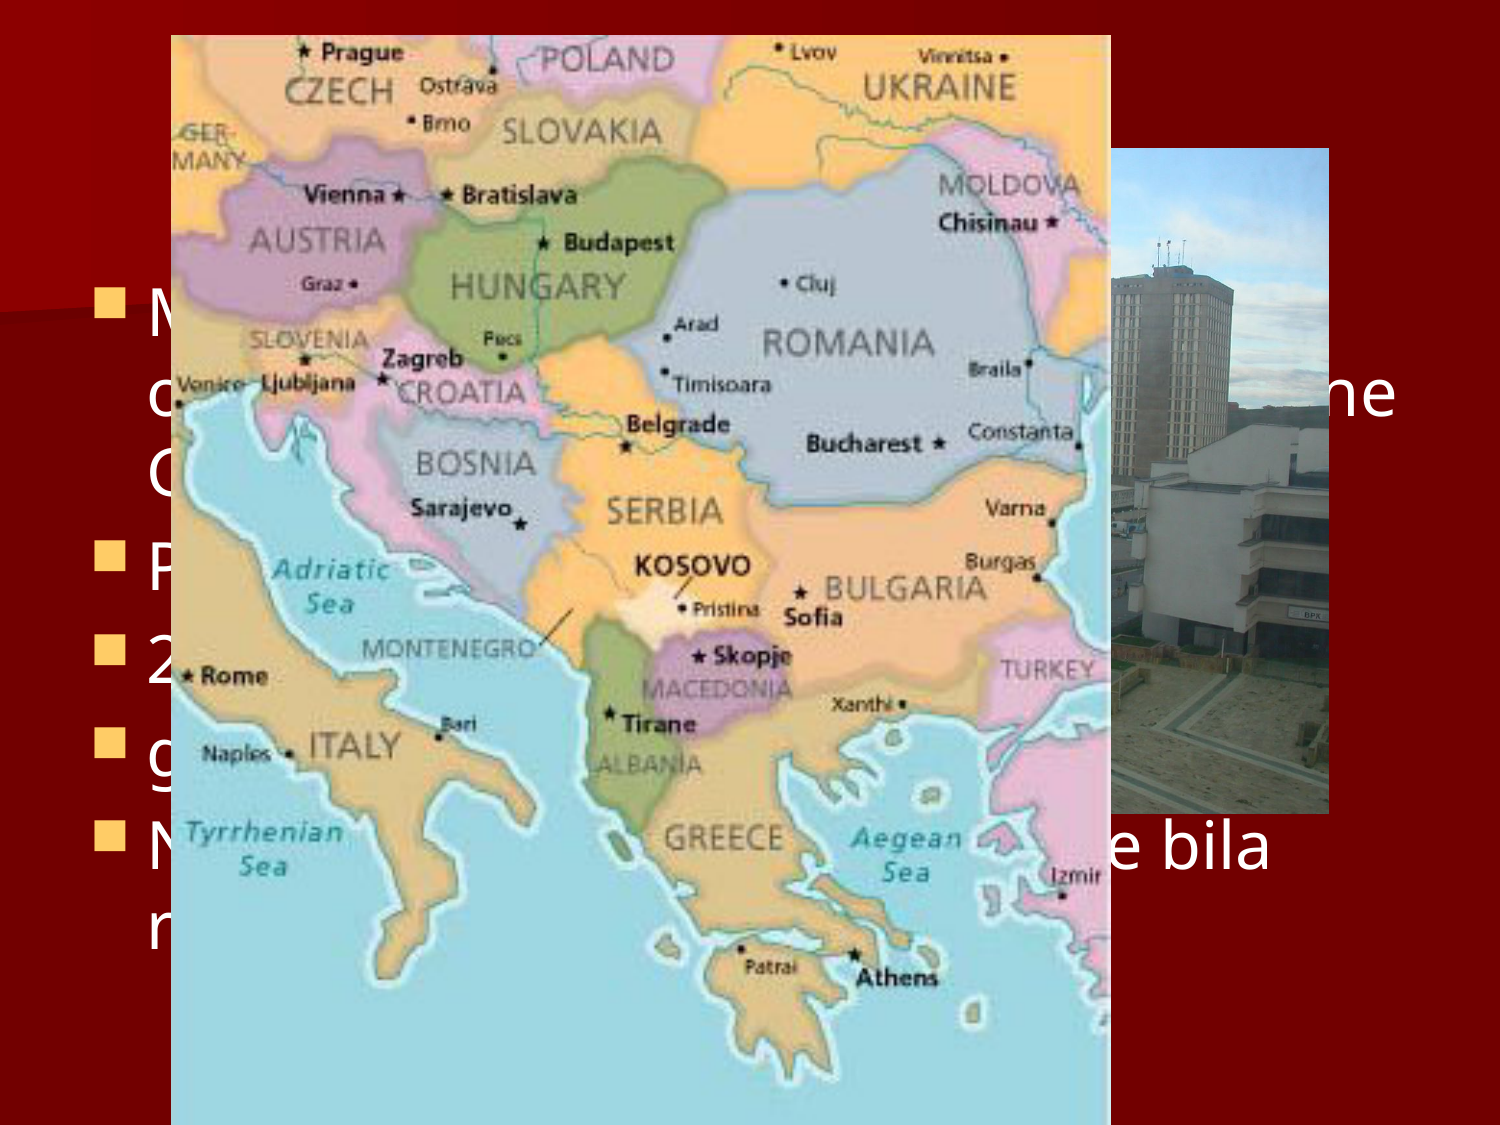

# Splošno
Mala država na zahodnem Balkanu, obdana z gorami Srbije, Albanije in Črne Gore.
Površina: 10 887 km²
2,33 milijona prebivalcev
glavno mesto: Priština.
Neodvisnost Kosova od Srbije je bila razglašena 17. februarja 2008,